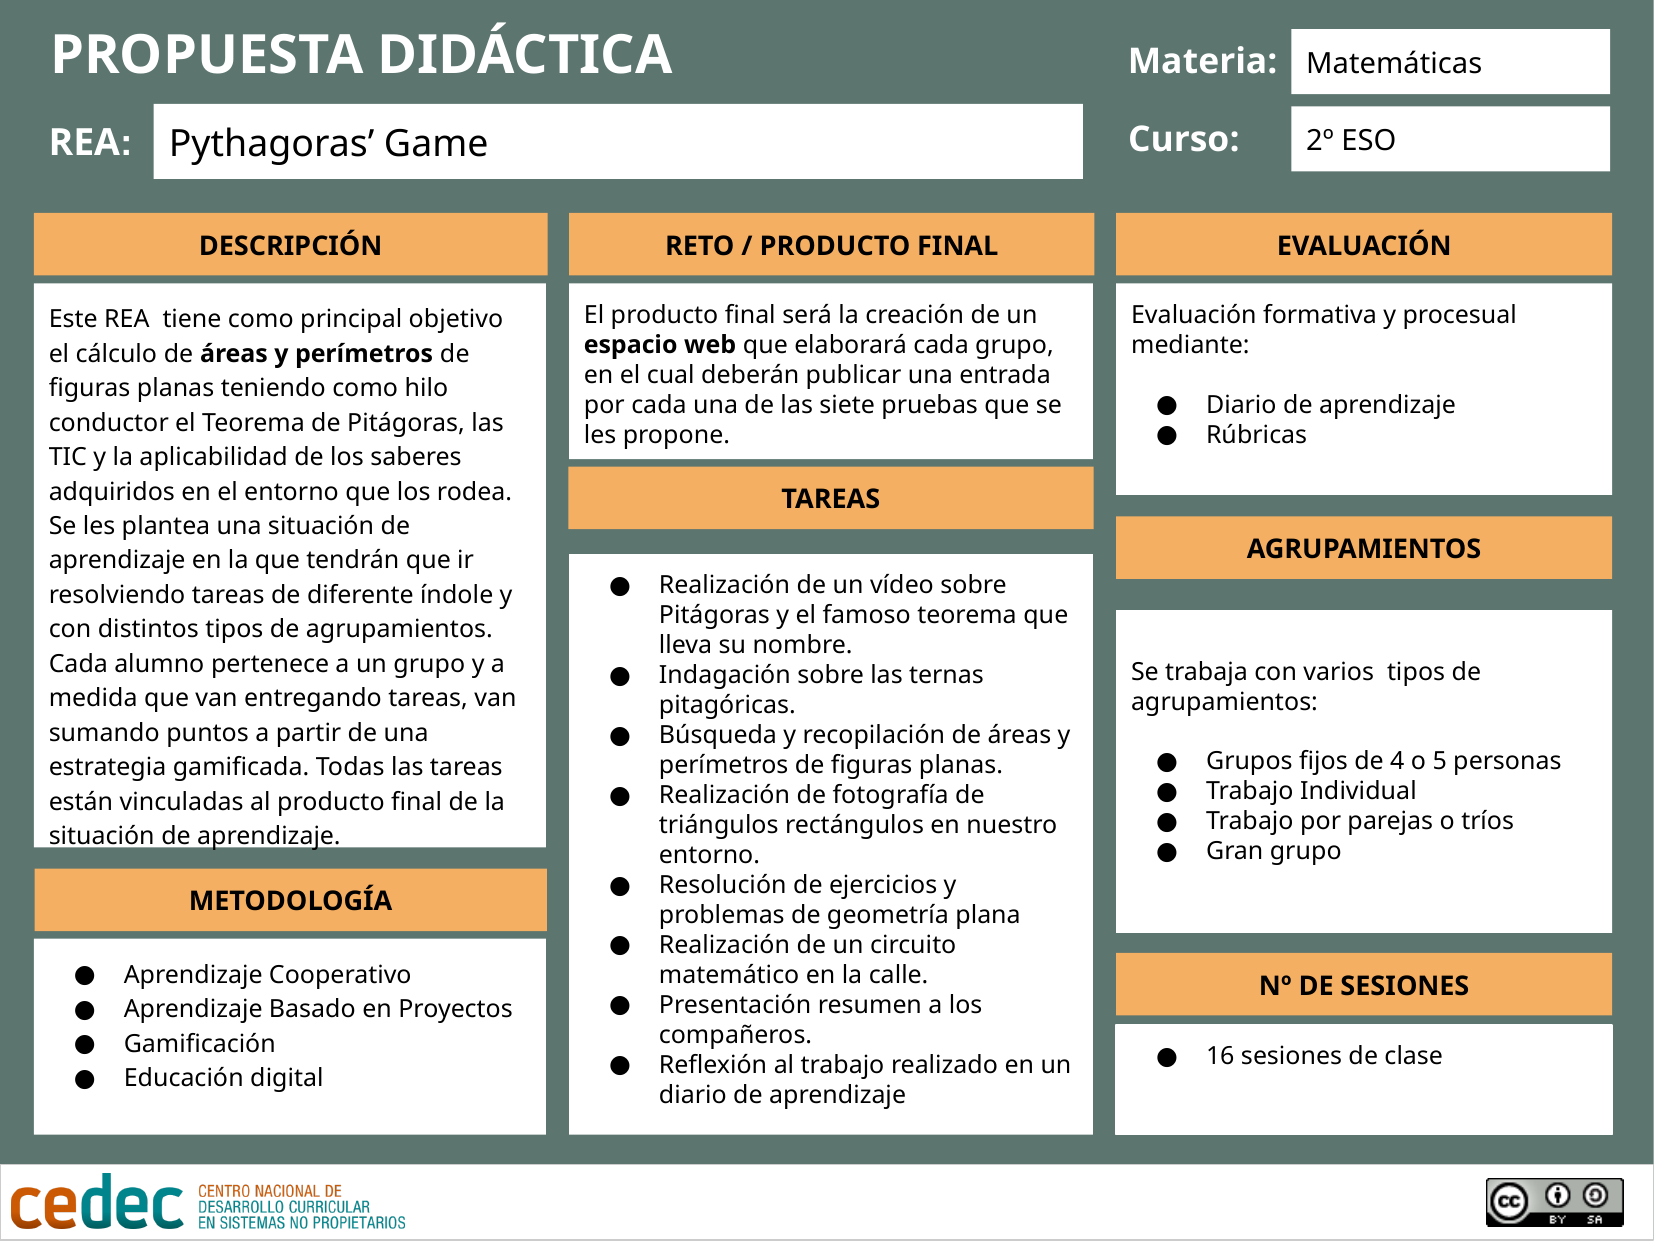

PROPUESTA DIDÁCTICA
Matemáticas
Materia:
Pythagoras’ Game
2º ESO
Curso:
REA:
DESCRIPCIÓN
RETO / PRODUCTO FINAL
EVALUACIÓN
Este REA tiene como principal objetivo el cálculo de áreas y perímetros de figuras planas teniendo como hilo conductor el Teorema de Pitágoras, las TIC y la aplicabilidad de los saberes adquiridos en el entorno que los rodea. Se les plantea una situación de aprendizaje en la que tendrán que ir resolviendo tareas de diferente índole y con distintos tipos de agrupamientos. Cada alumno pertenece a un grupo y a medida que van entregando tareas, van sumando puntos a partir de una estrategia gamificada. Todas las tareas están vinculadas al producto final de la situación de aprendizaje.
El producto final será la creación de un espacio web que elaborará cada grupo, en el cual deberán publicar una entrada por cada una de las siete pruebas que se les propone.
Evaluación formativa y procesual mediante:
Diario de aprendizaje
Rúbricas
TAREAS
AGRUPAMIENTOS
Realización de un vídeo sobre Pitágoras y el famoso teorema que lleva su nombre.
Indagación sobre las ternas pitagóricas.
Búsqueda y recopilación de áreas y perímetros de figuras planas.
Realización de fotografía de triángulos rectángulos en nuestro entorno.
Resolución de ejercicios y problemas de geometría plana
Realización de un circuito matemático en la calle.
Presentación resumen a los compañeros.
Reflexión al trabajo realizado en un diario de aprendizaje
Se trabaja con varios tipos de agrupamientos:
Grupos fijos de 4 o 5 personas
Trabajo Individual
Trabajo por parejas o tríos
Gran grupo
METODOLOGÍA
Aprendizaje Cooperativo
Aprendizaje Basado en Proyectos
Gamificación
Educación digital
Nº DE SESIONES
16 sesiones de clase